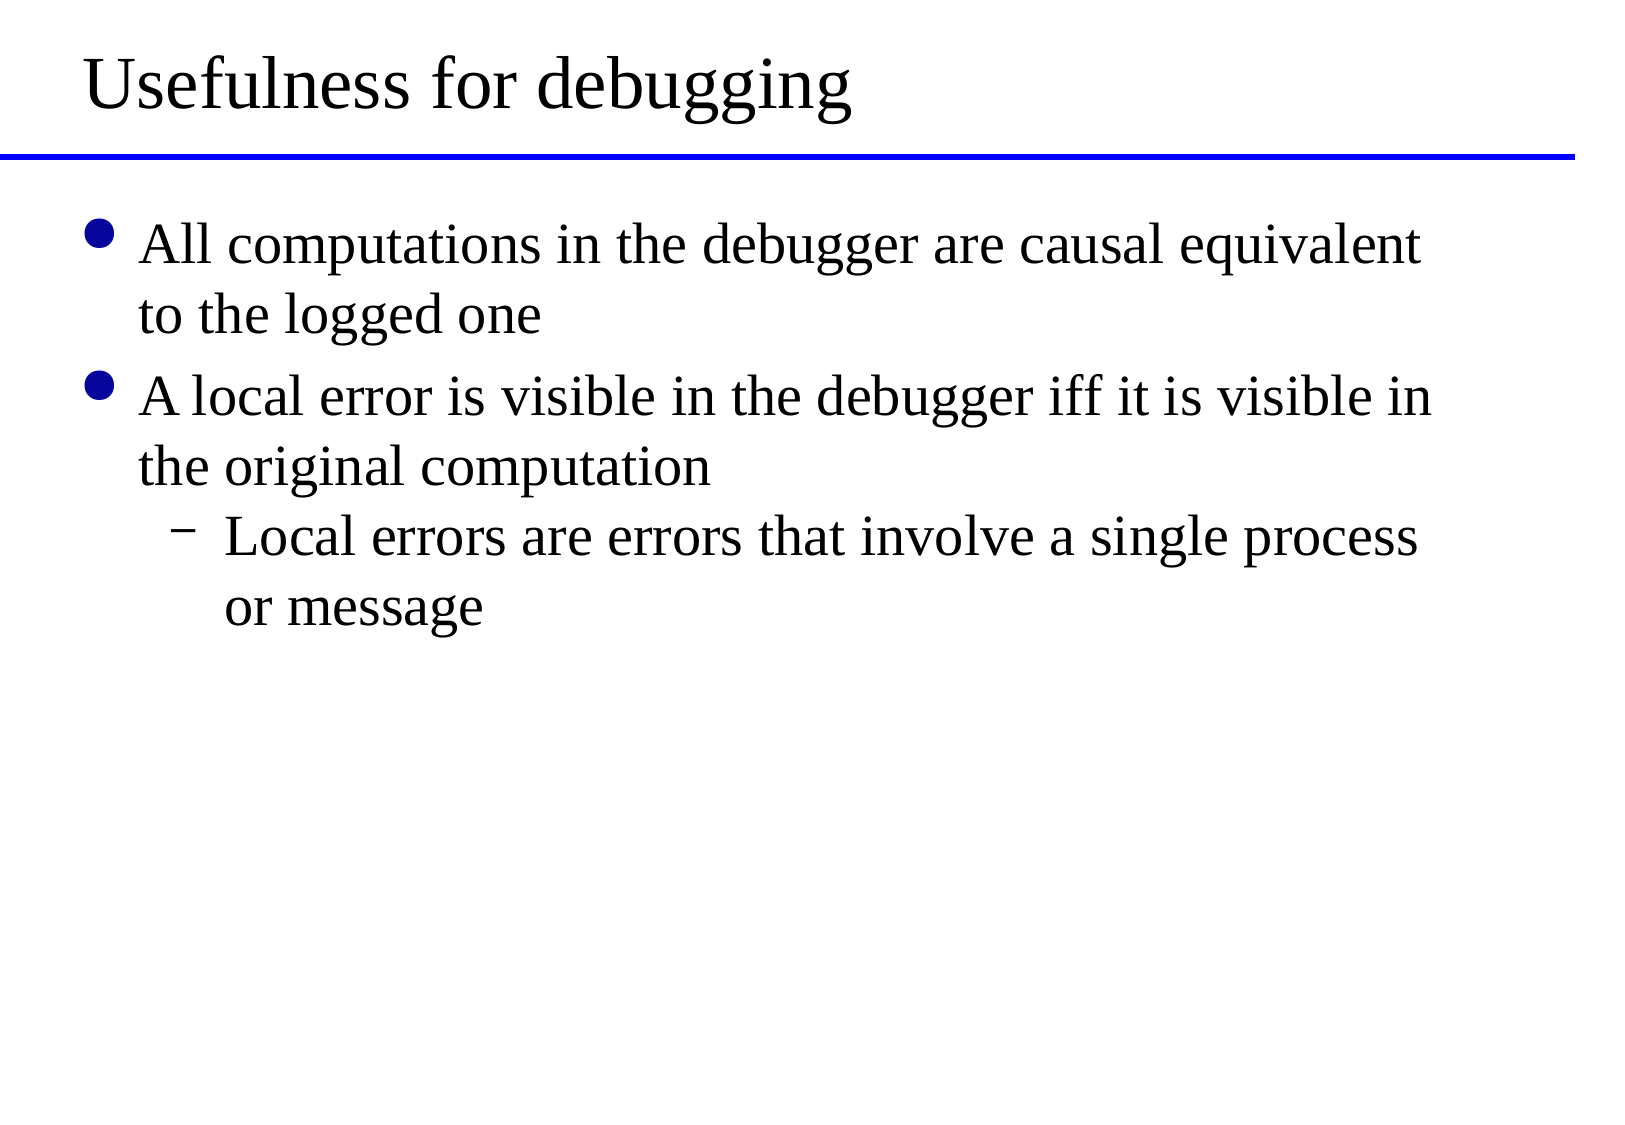

# Usefulness for debugging
All computations in the debugger are causal equivalent to the logged one
A local error is visible in the debugger iff it is visible in the original computation
Local errors are errors that involve a single process or message